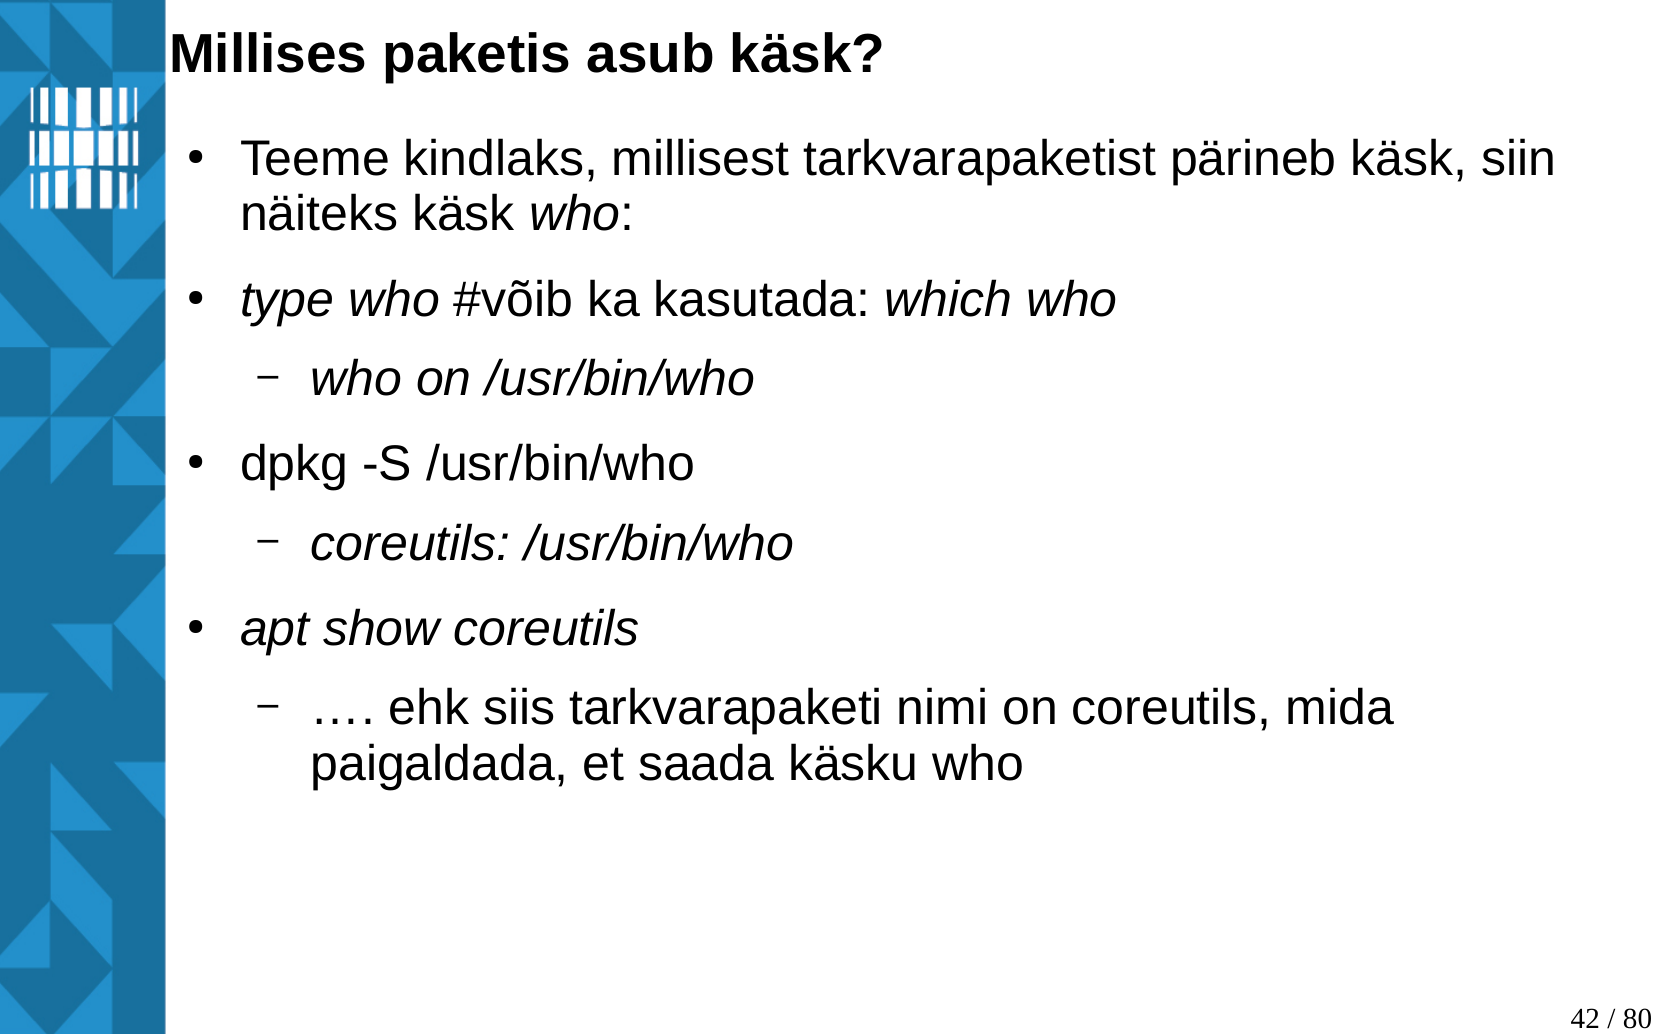

# Millises paketis asub käsk?
Teeme kindlaks, millisest tarkvarapaketist pärineb käsk, siin näiteks käsk who:
type who #võib ka kasutada: which who
who on /usr/bin/who
dpkg -S /usr/bin/who
coreutils: /usr/bin/who
apt show coreutils
…. ehk siis tarkvarapaketi nimi on coreutils, mida paigaldada, et saada käsku who
42